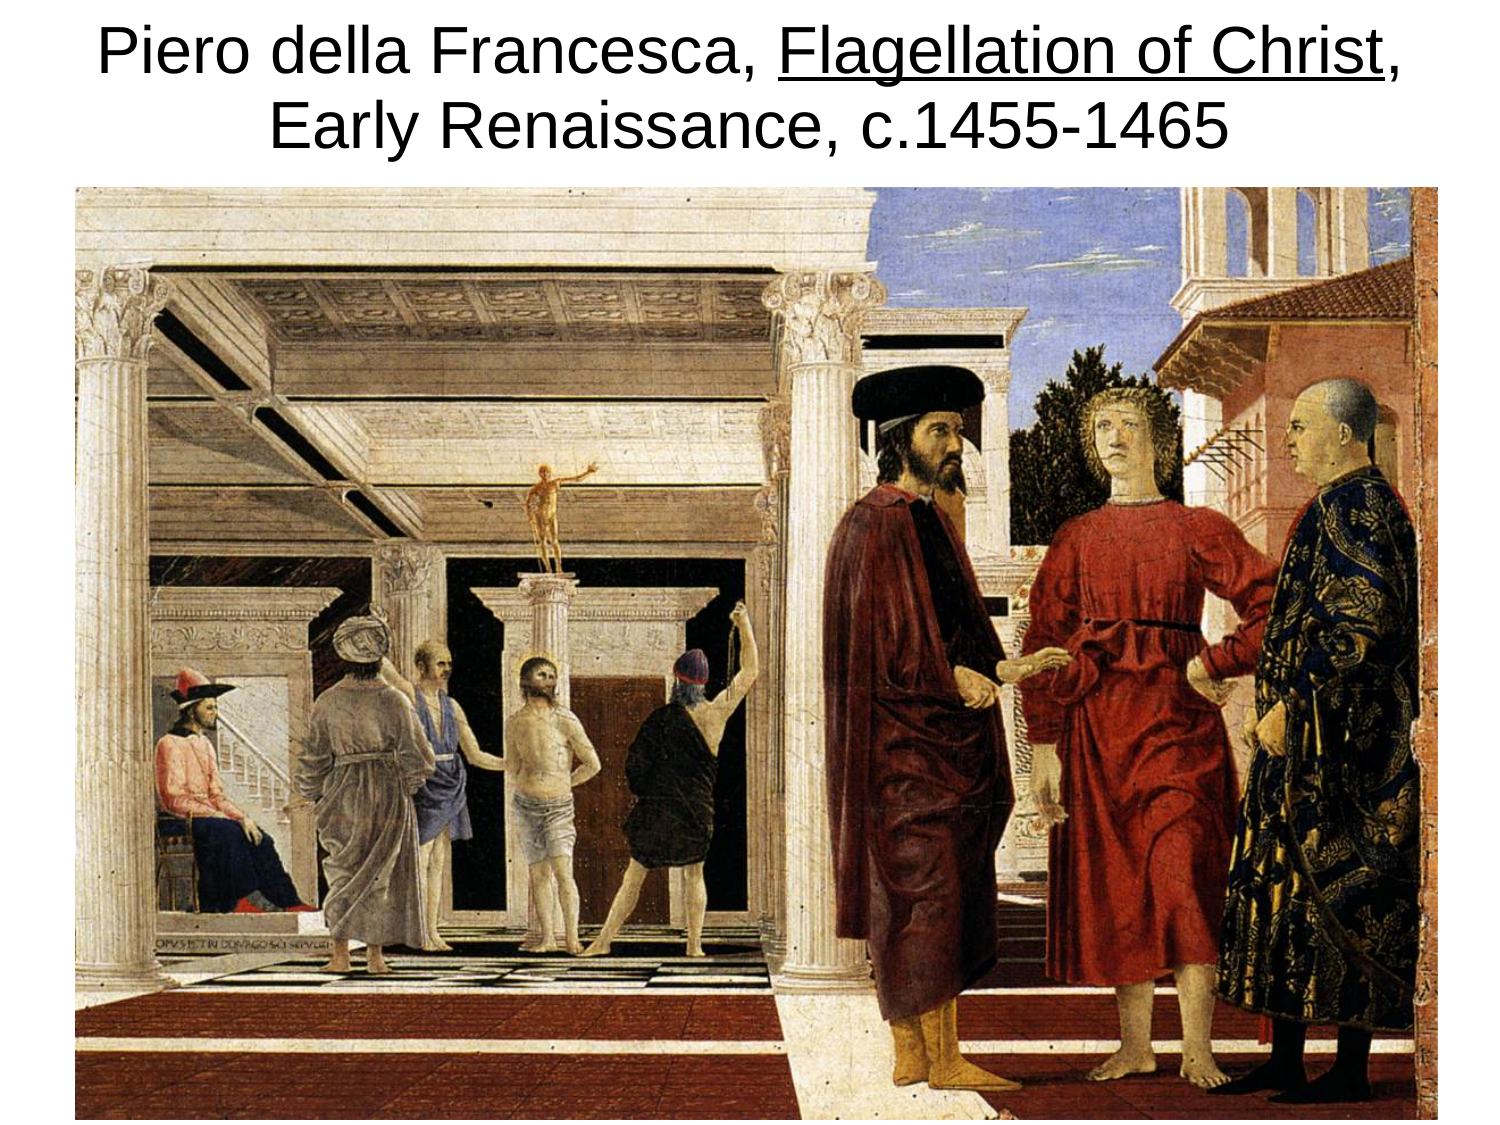

# Piero della Francesca, Flagellation of Christ, Early Renaissance, c.1455-1465